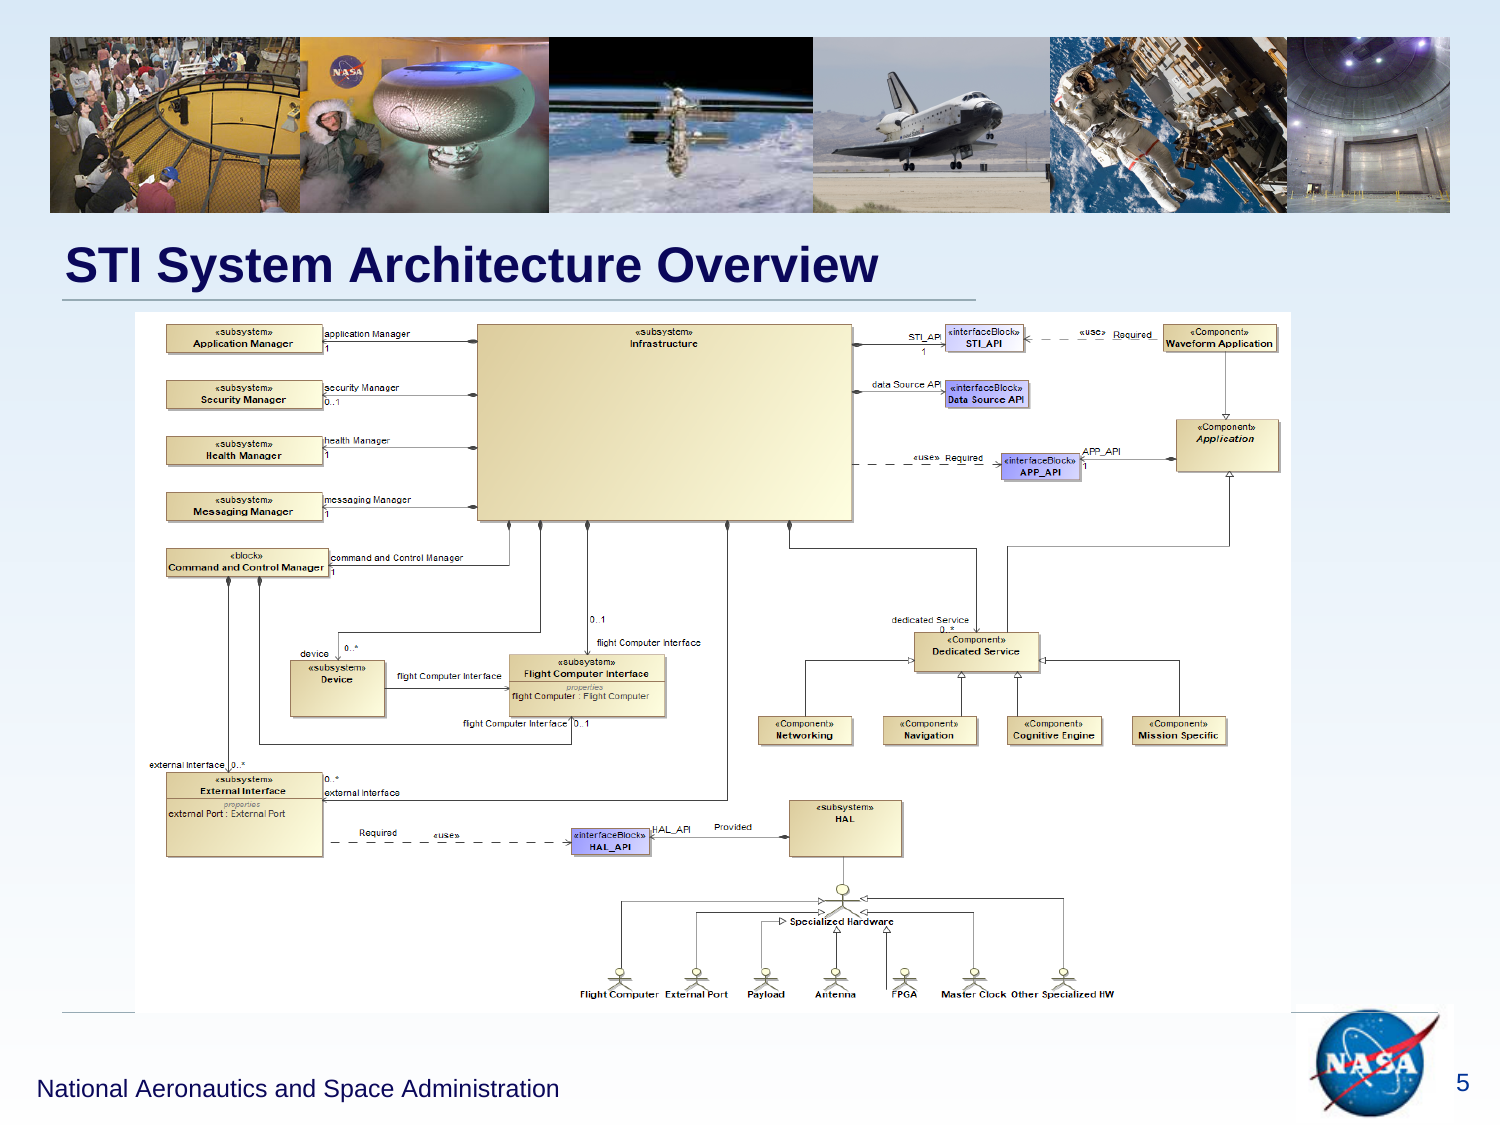

# STI System Architecture Overview
5
National Aeronautics and Space Administration